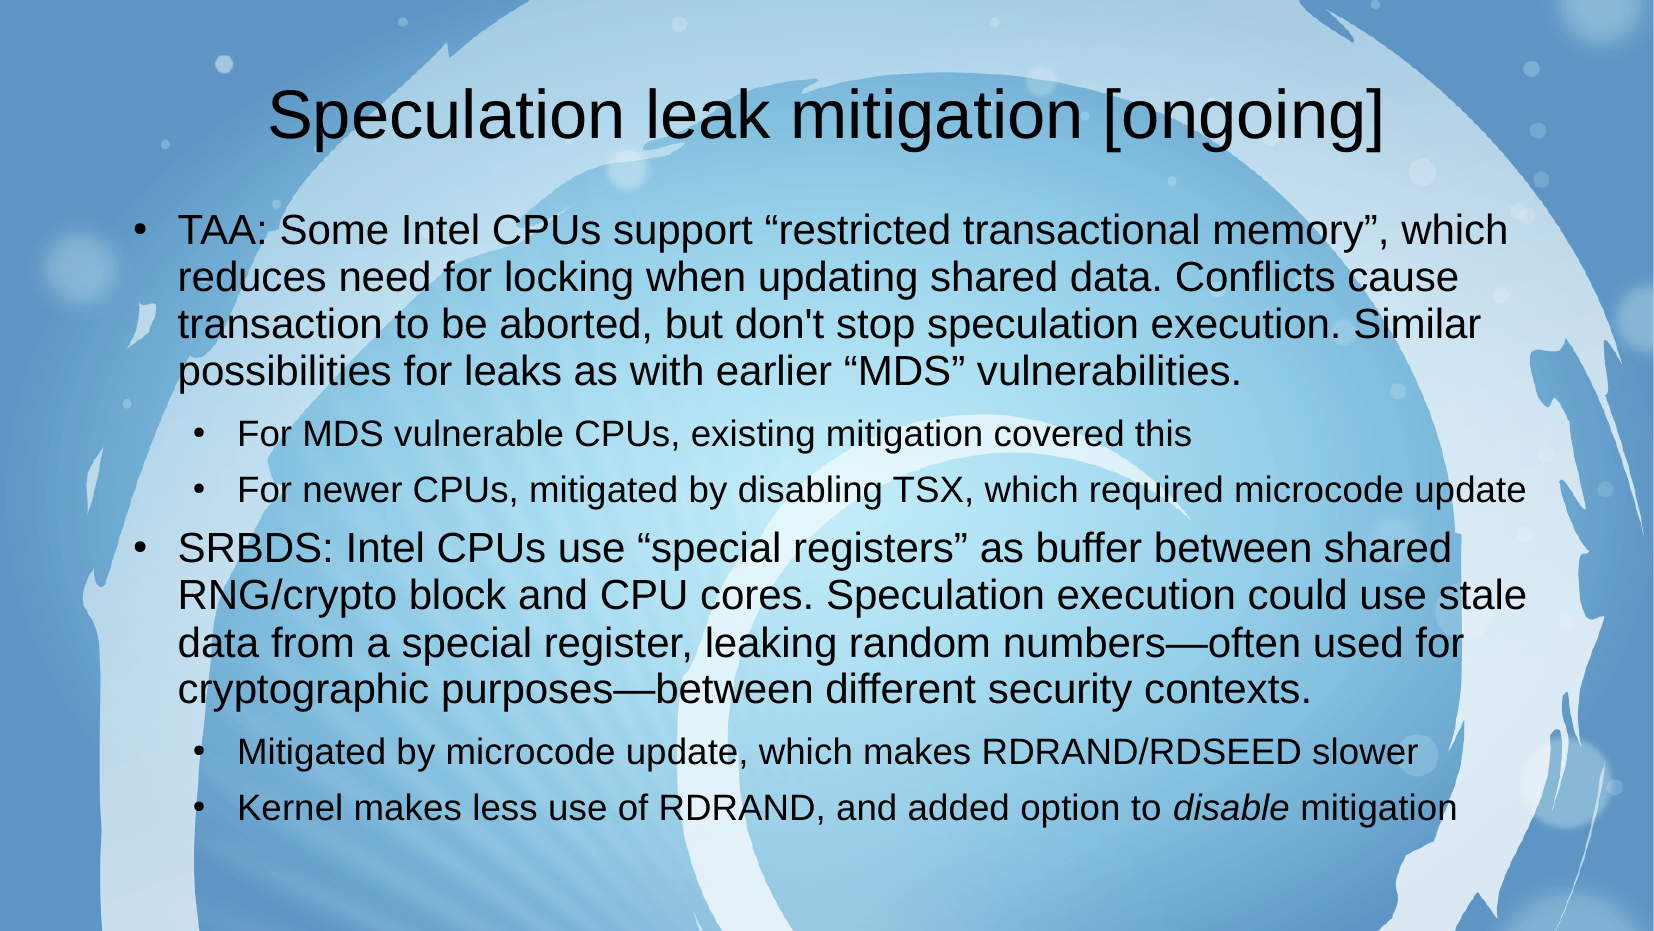

# Speculation leak mitigation [ongoing]
TAA: Some Intel CPUs support “restricted transactional memory”, which reduces need for locking when updating shared data. Conflicts cause transaction to be aborted, but don't stop speculation execution. Similar possibilities for leaks as with earlier “MDS” vulnerabilities.
For MDS vulnerable CPUs, existing mitigation covered this
For newer CPUs, mitigated by disabling TSX, which required microcode update
SRBDS: Intel CPUs use “special registers” as buffer between shared RNG/crypto block and CPU cores. Speculation execution could use stale data from a special register, leaking random numbers—often used for cryptographic purposes—between different security contexts.
Mitigated by microcode update, which makes RDRAND/RDSEED slower
Kernel makes less use of RDRAND, and added option to disable mitigation